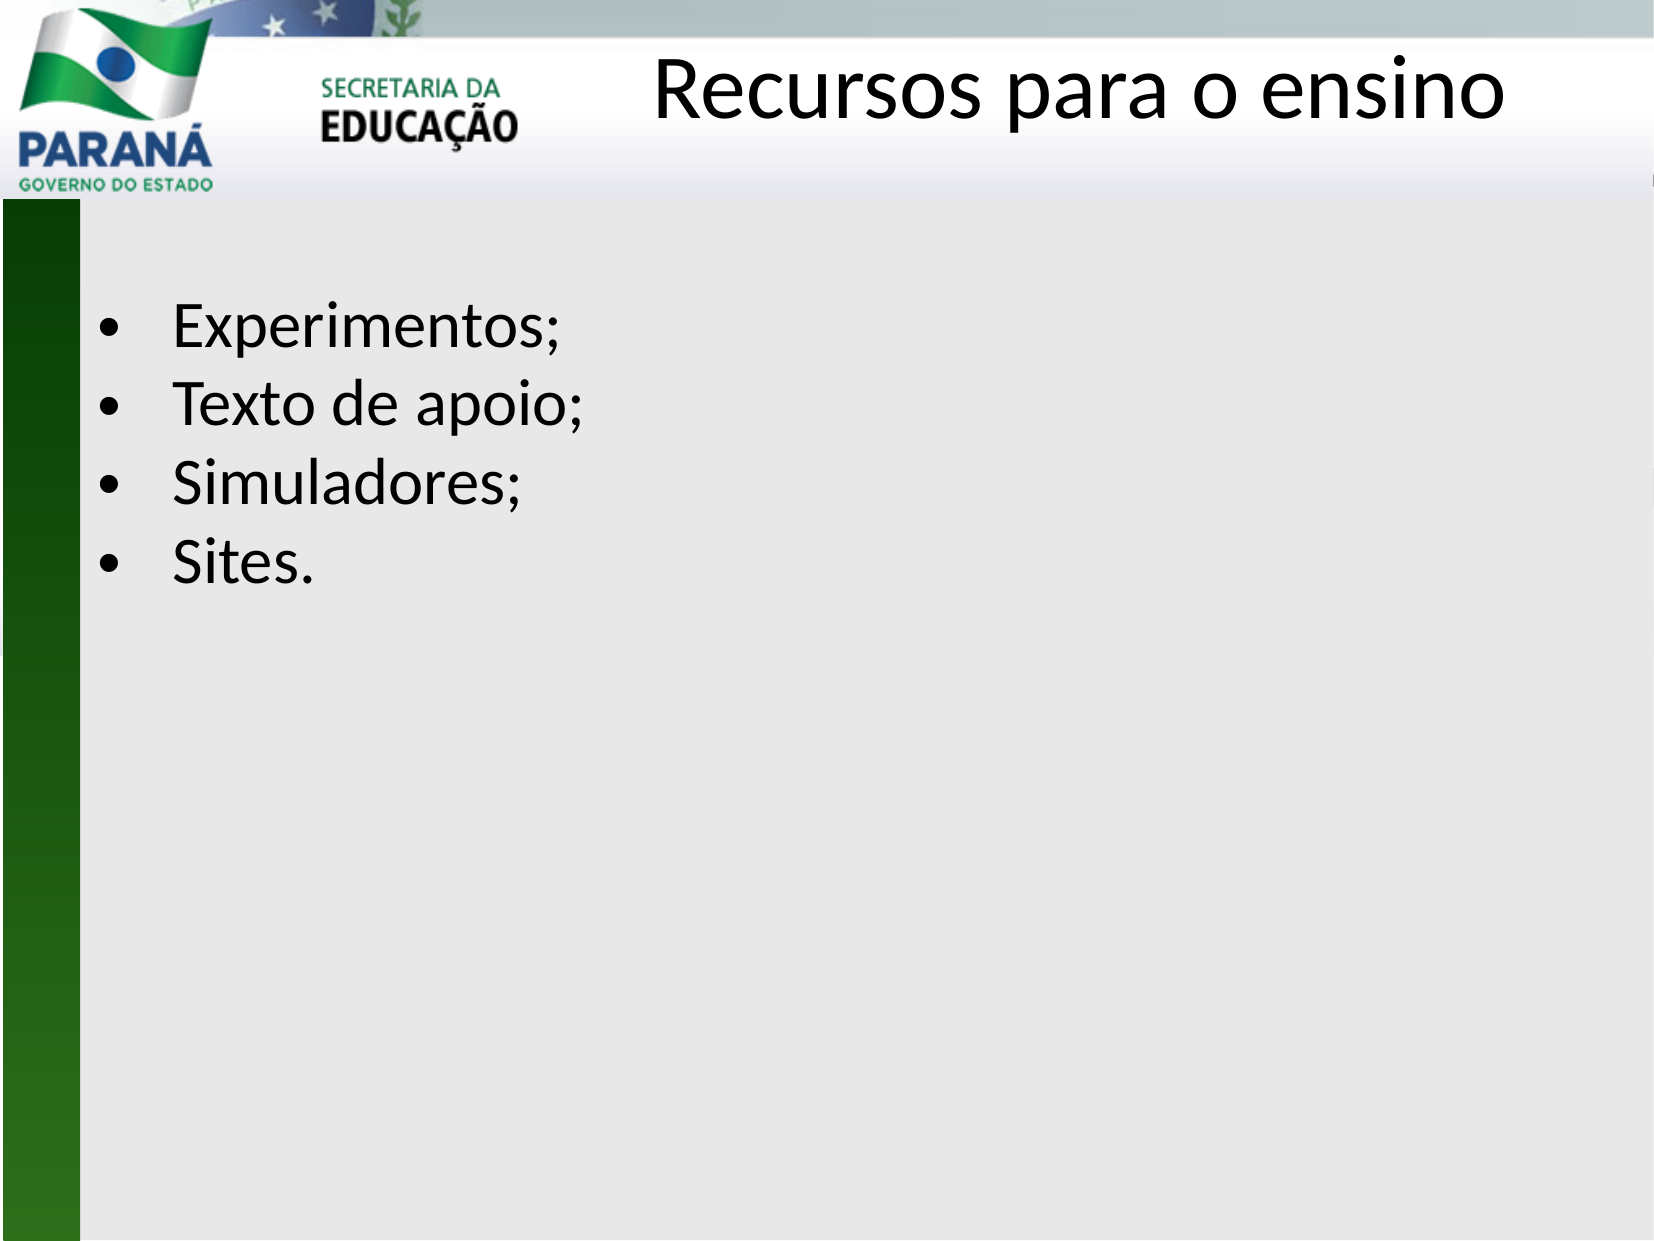

# Recursos para o ensino
Experimentos;
Texto de apoio;
Simuladores;
Sites.